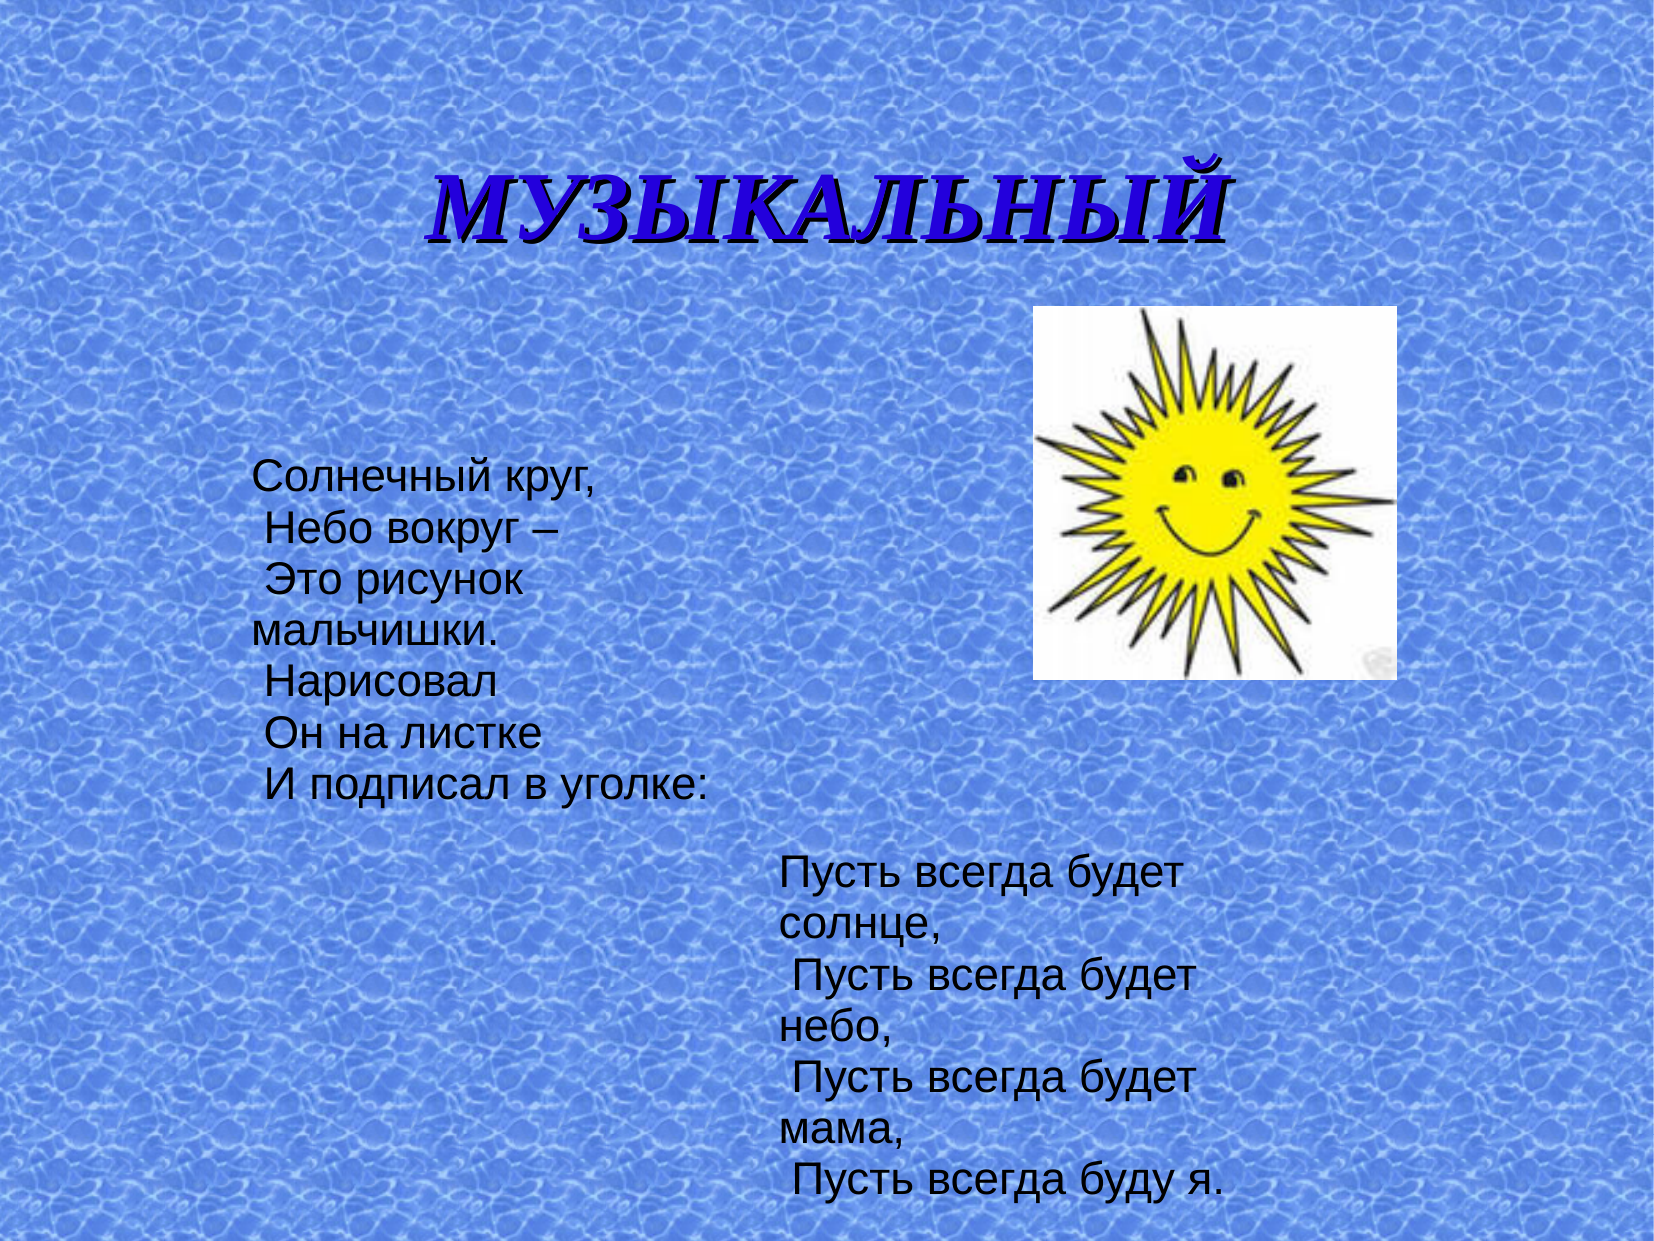

# МУЗЫКАЛЬНЫЙ
Солнечный круг,
 Небо вокруг –
 Это рисунок мальчишки.
 Нарисовал
 Он на листке
 И подписал в уголке:
Пусть всегда будет солнце,
 Пусть всегда будет небо,
 Пусть всегда будет мама,
 Пусть всегда буду я.